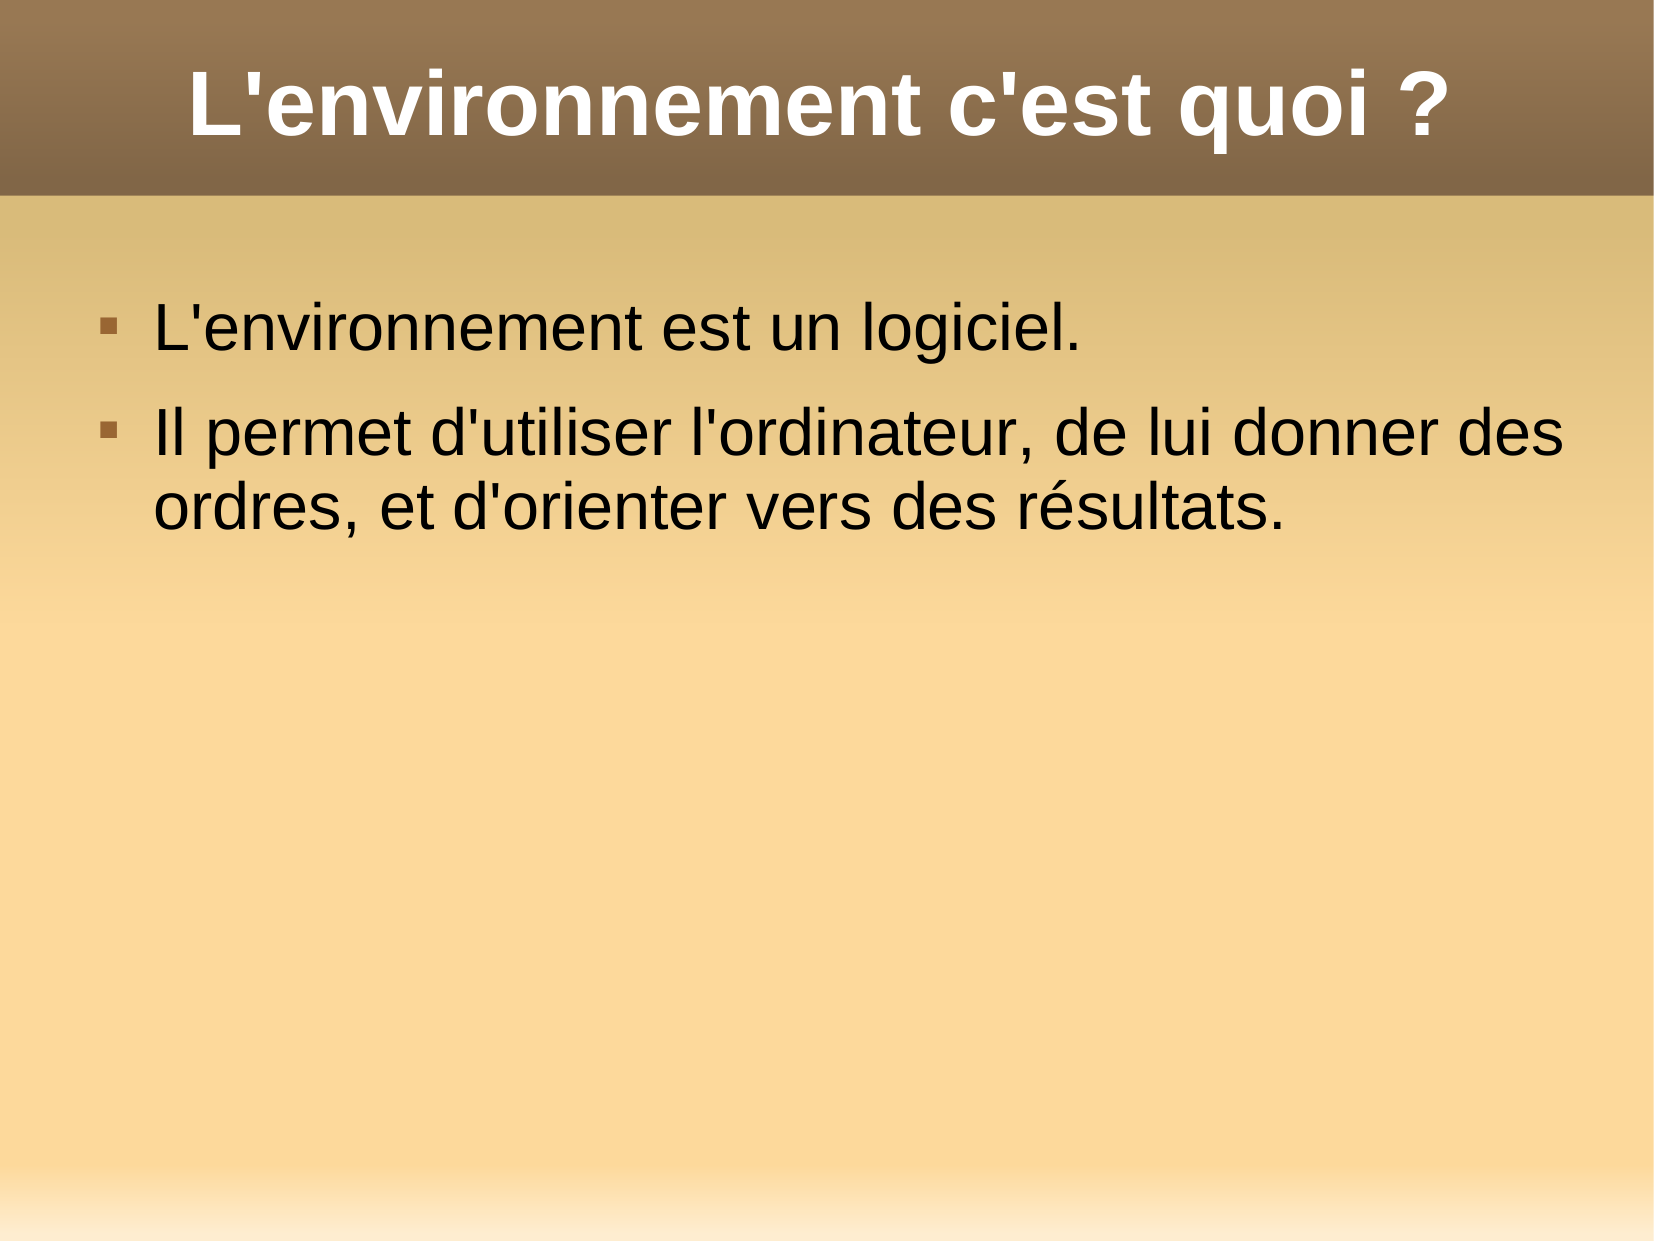

# L'environnement c'est quoi ?
L'environnement est un logiciel.
Il permet d'utiliser l'ordinateur, de lui donner des ordres, et d'orienter vers des résultats.